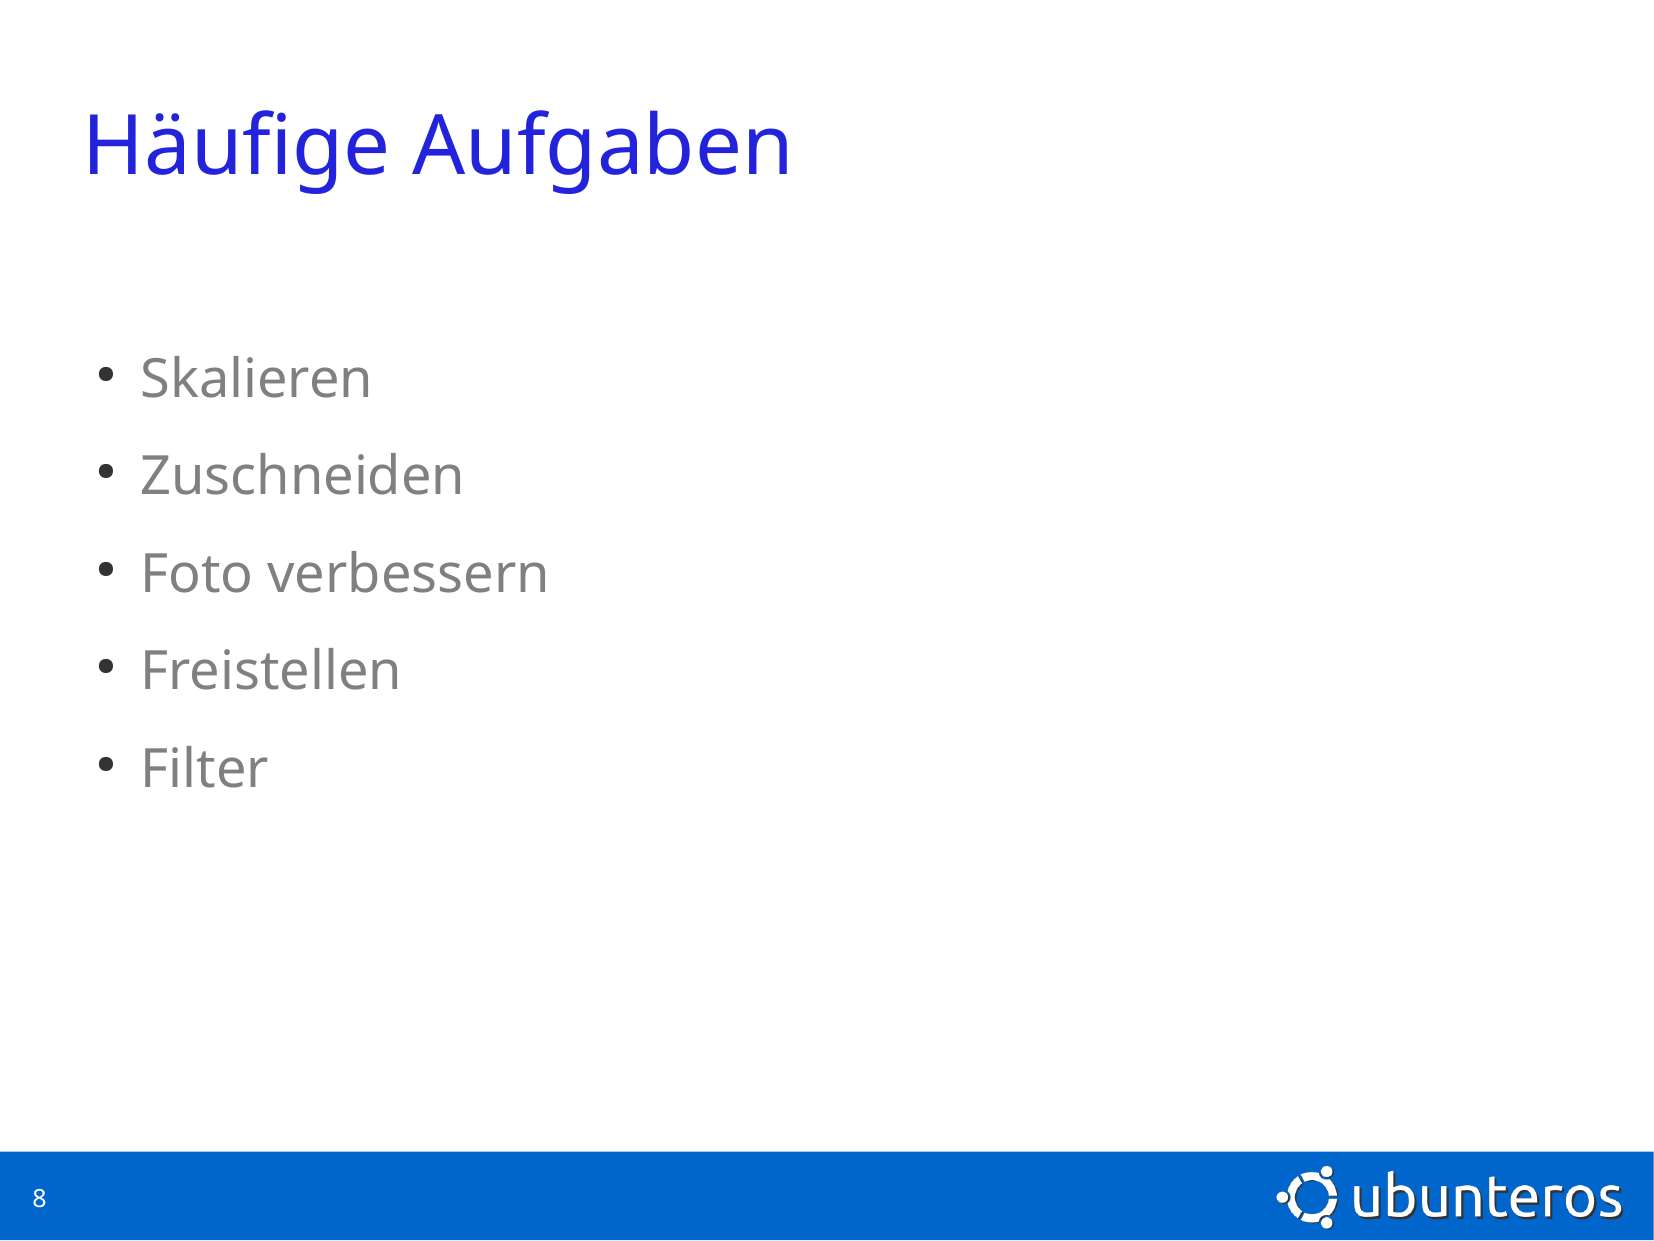

# Häufige Aufgaben
Skalieren
Zuschneiden
Foto verbessern
Freistellen
Filter